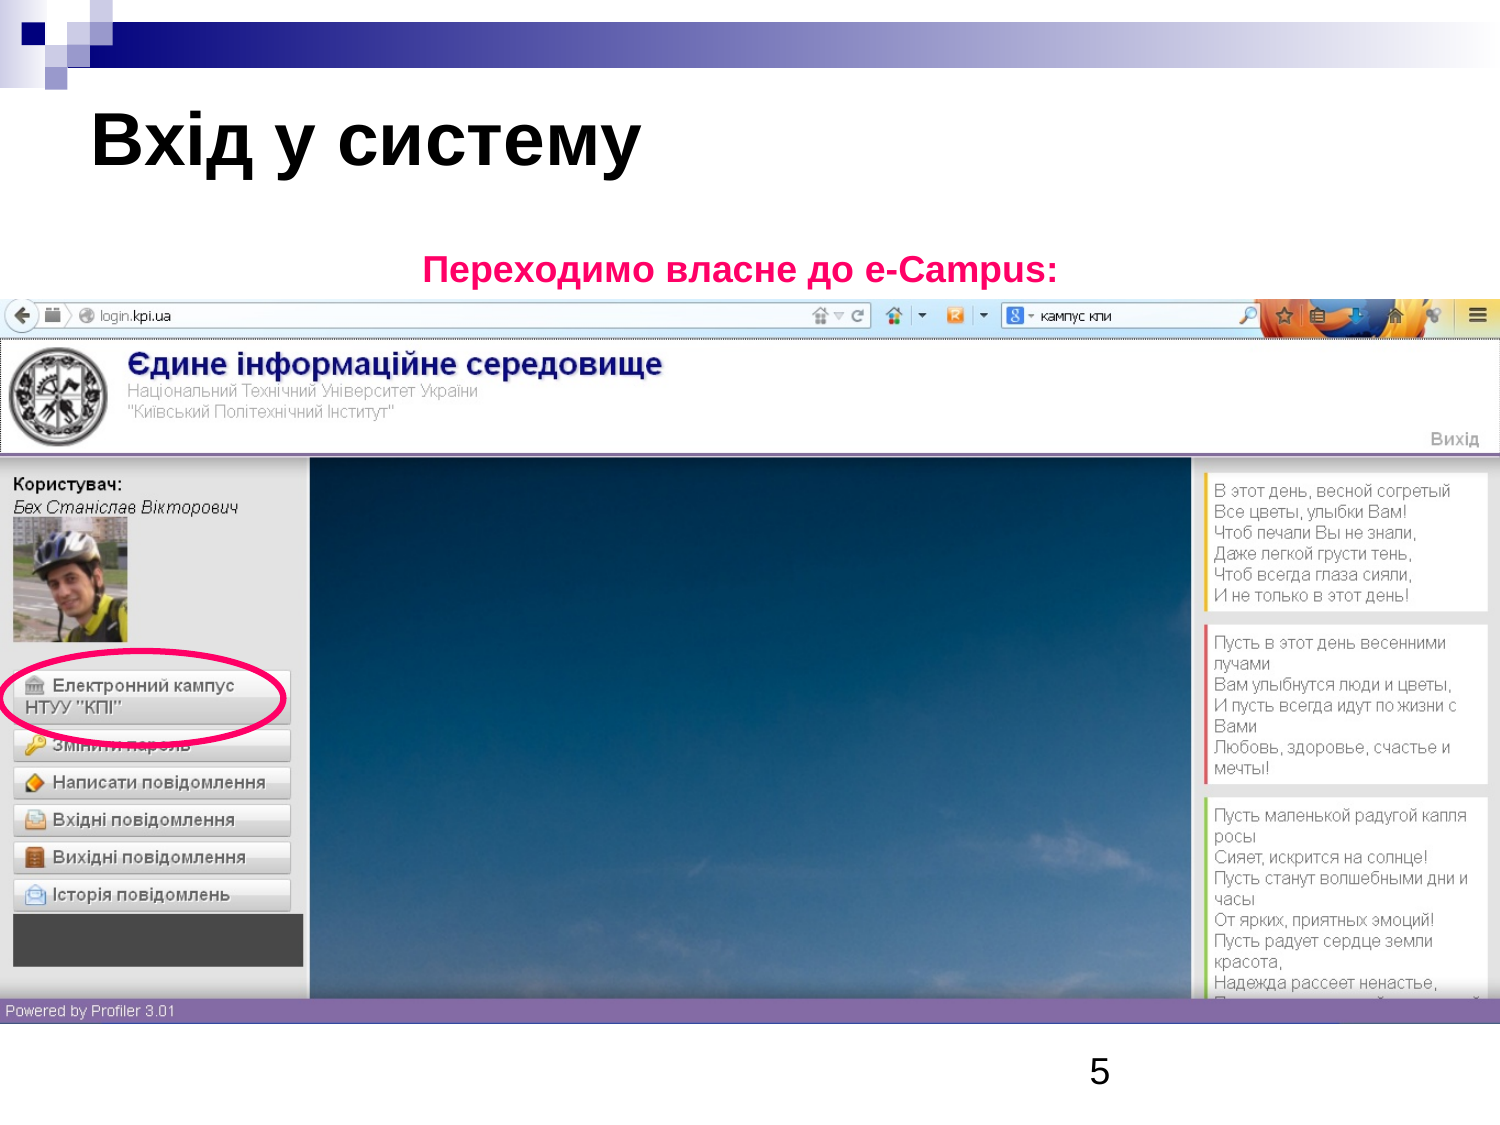

# Вхід у систему
Переходимо власне до e-Campus:
5